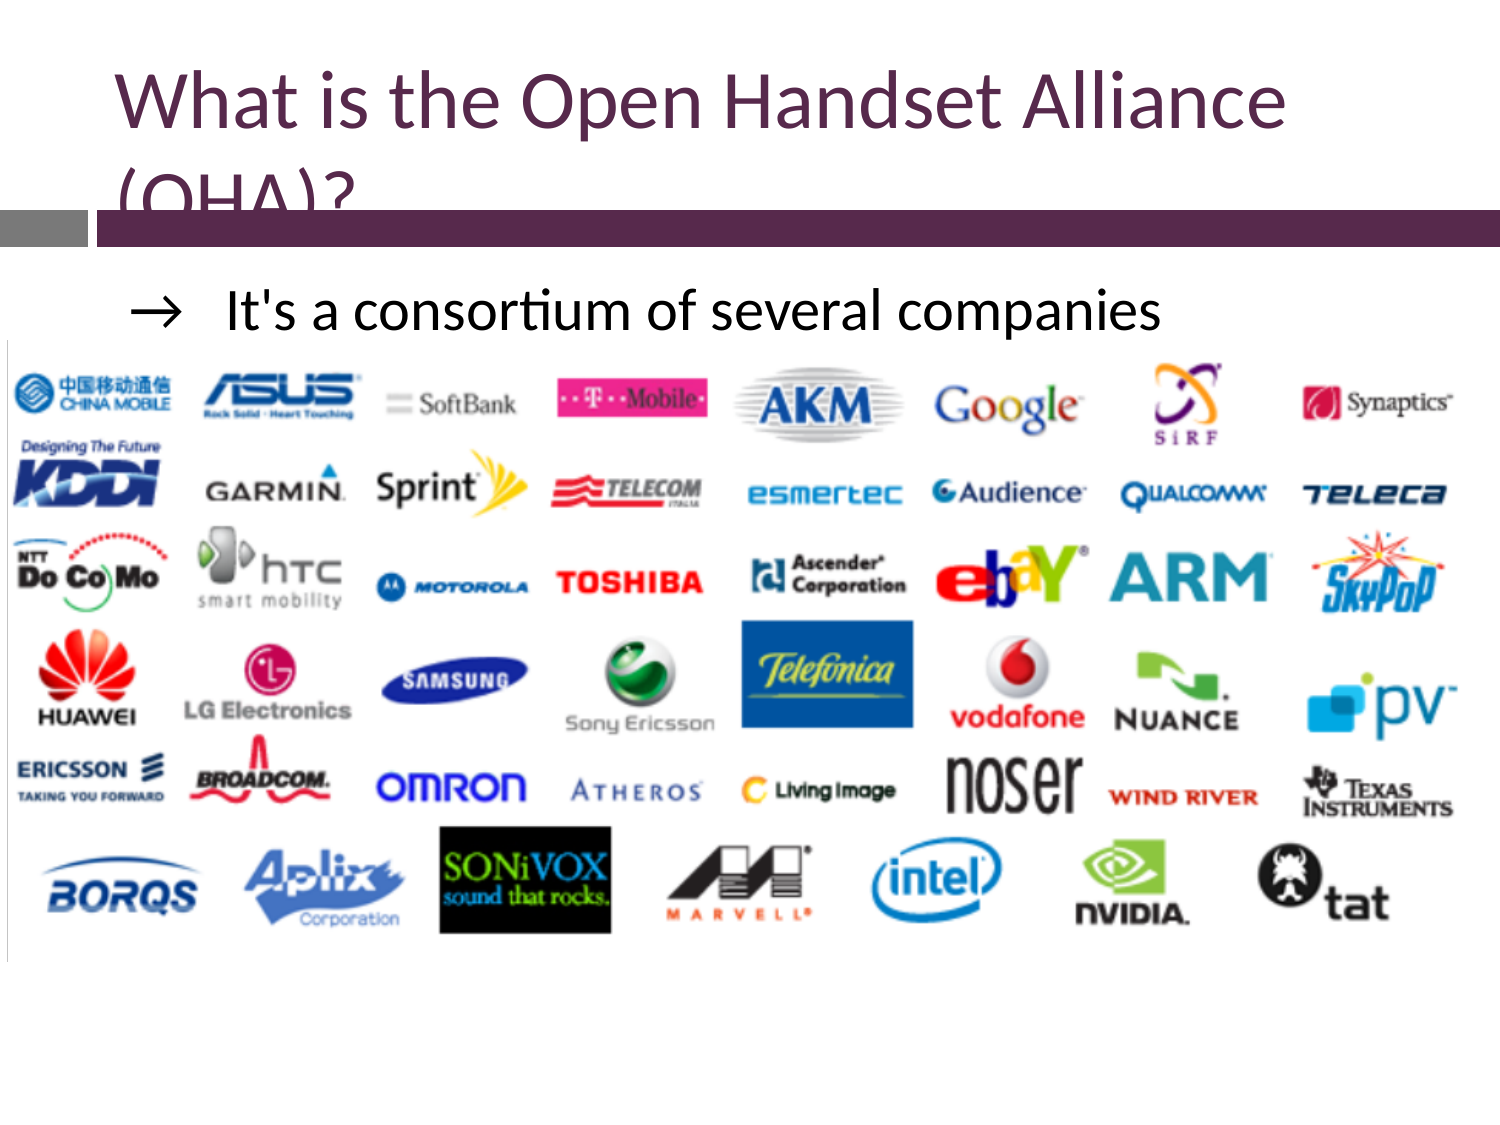

What is the Open Handset Alliance (OHA)?
# → It's a consortium of several companies